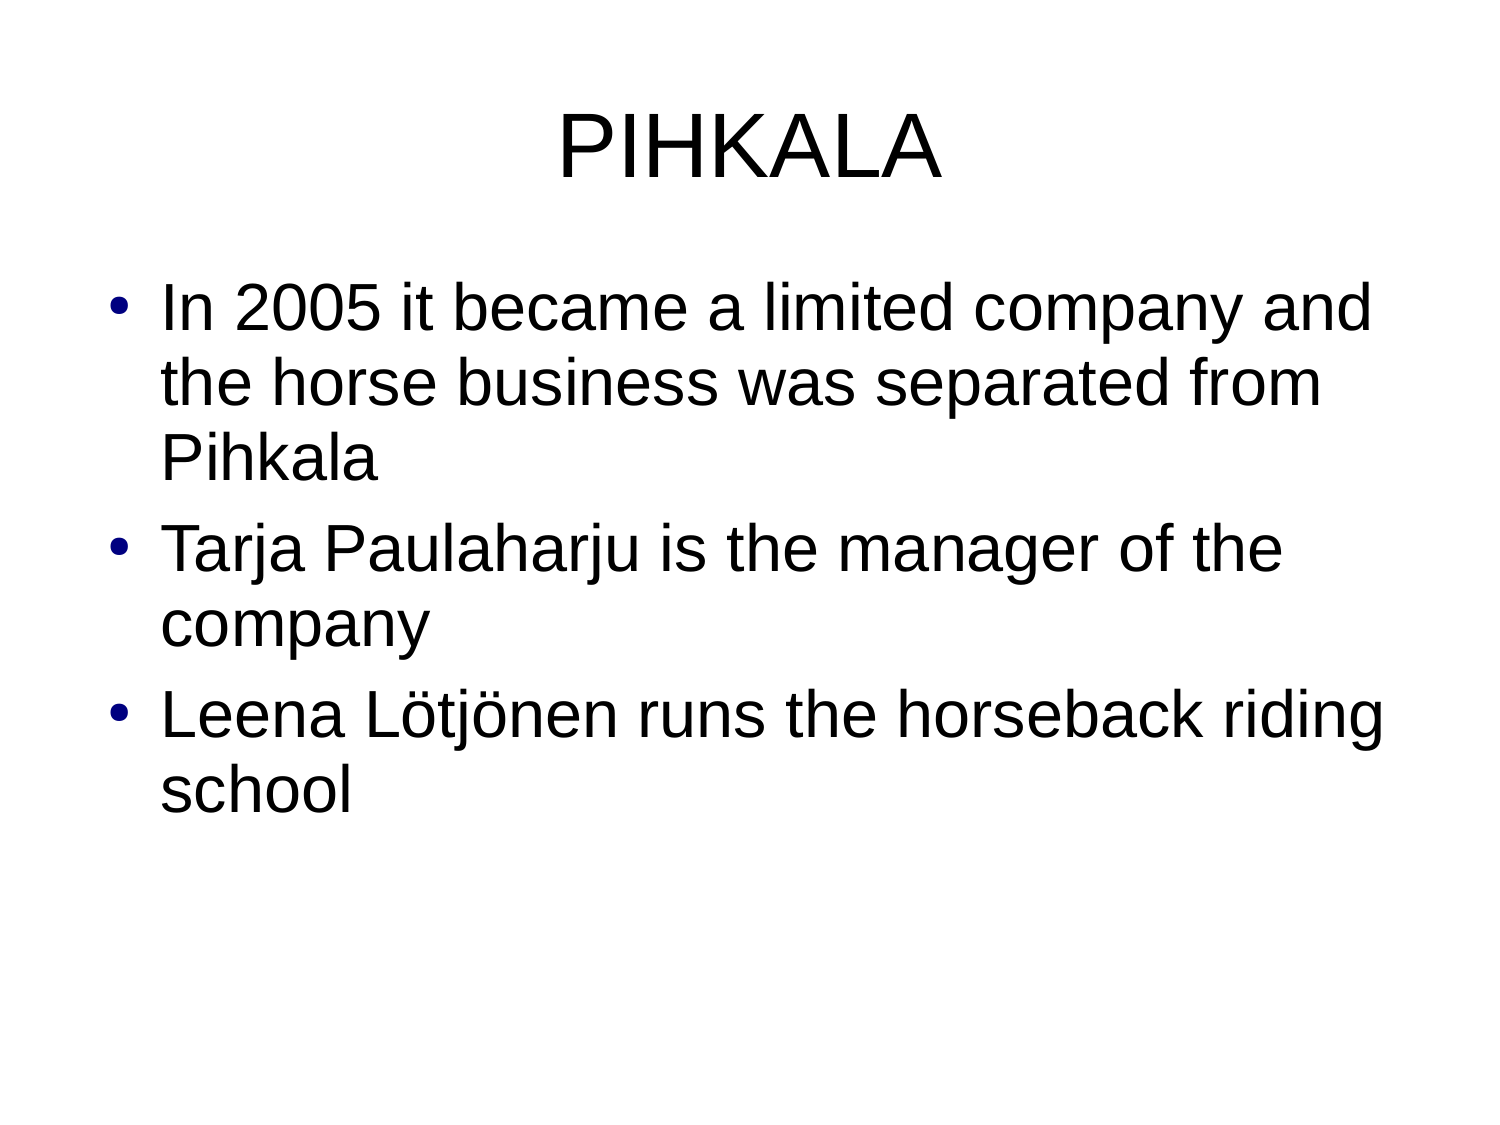

# PIHKALA
In 2005 it became a limited company and the horse business was separated from Pihkala
Tarja Paulaharju is the manager of the company
Leena Lötjönen runs the horseback riding school